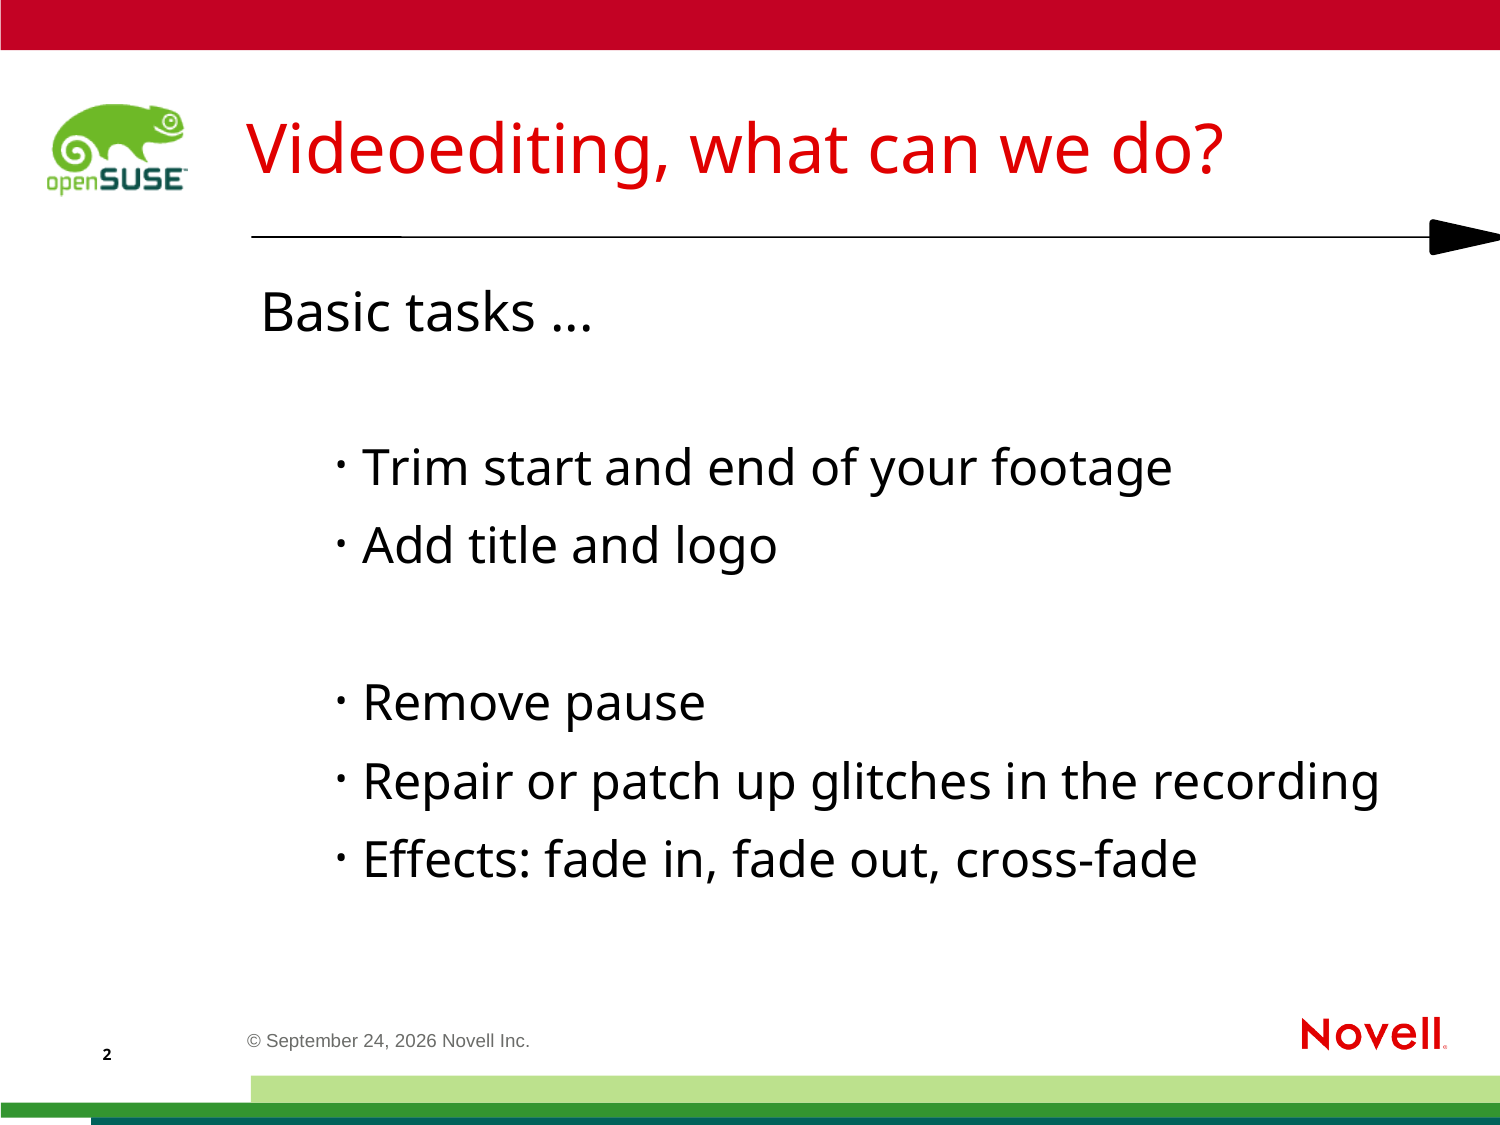

# Videoediting, what can we do?
Basic tasks ...
Trim start and end of your footage
Add title and logo
Remove pause
Repair or patch up glitches in the recording
Effects: fade in, fade out, cross-fade